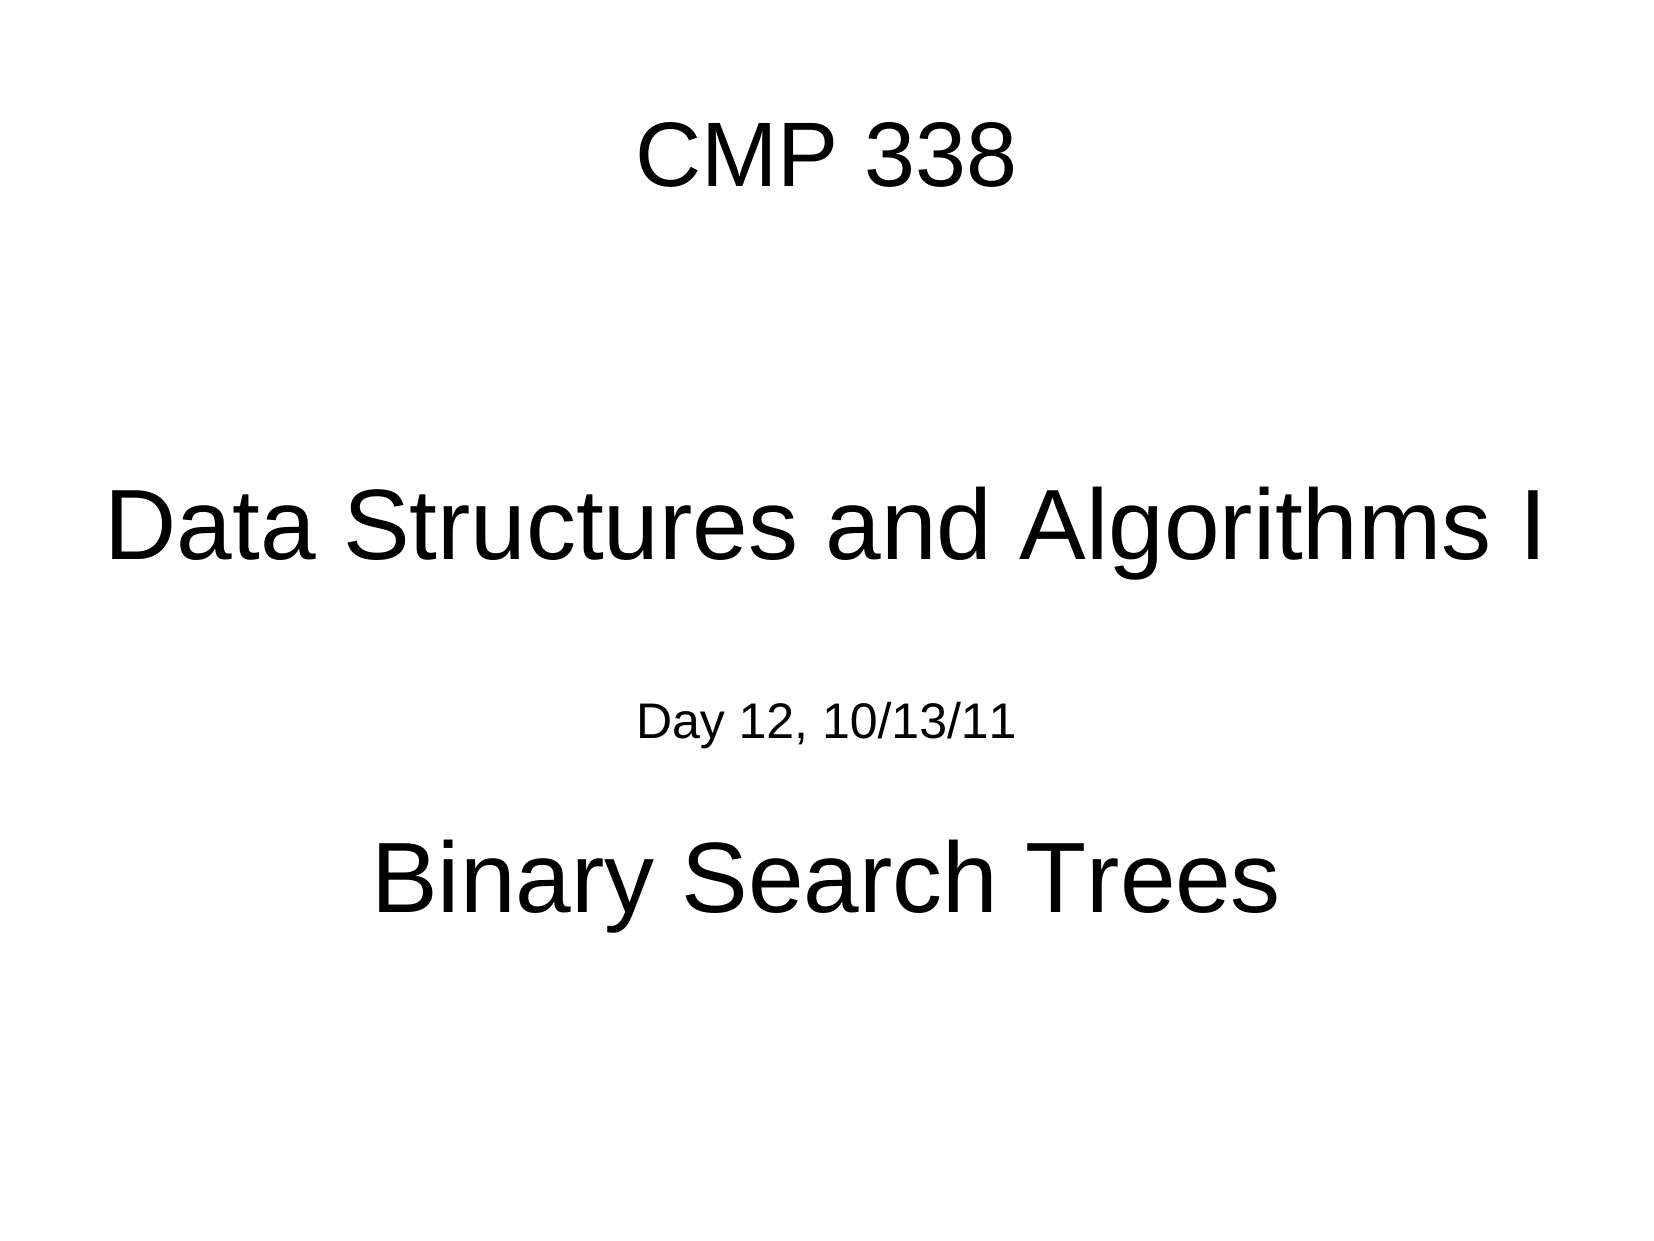

# CMP 338
Data Structures and Algorithms I
Day 12, 10/13/11
Binary Search Trees